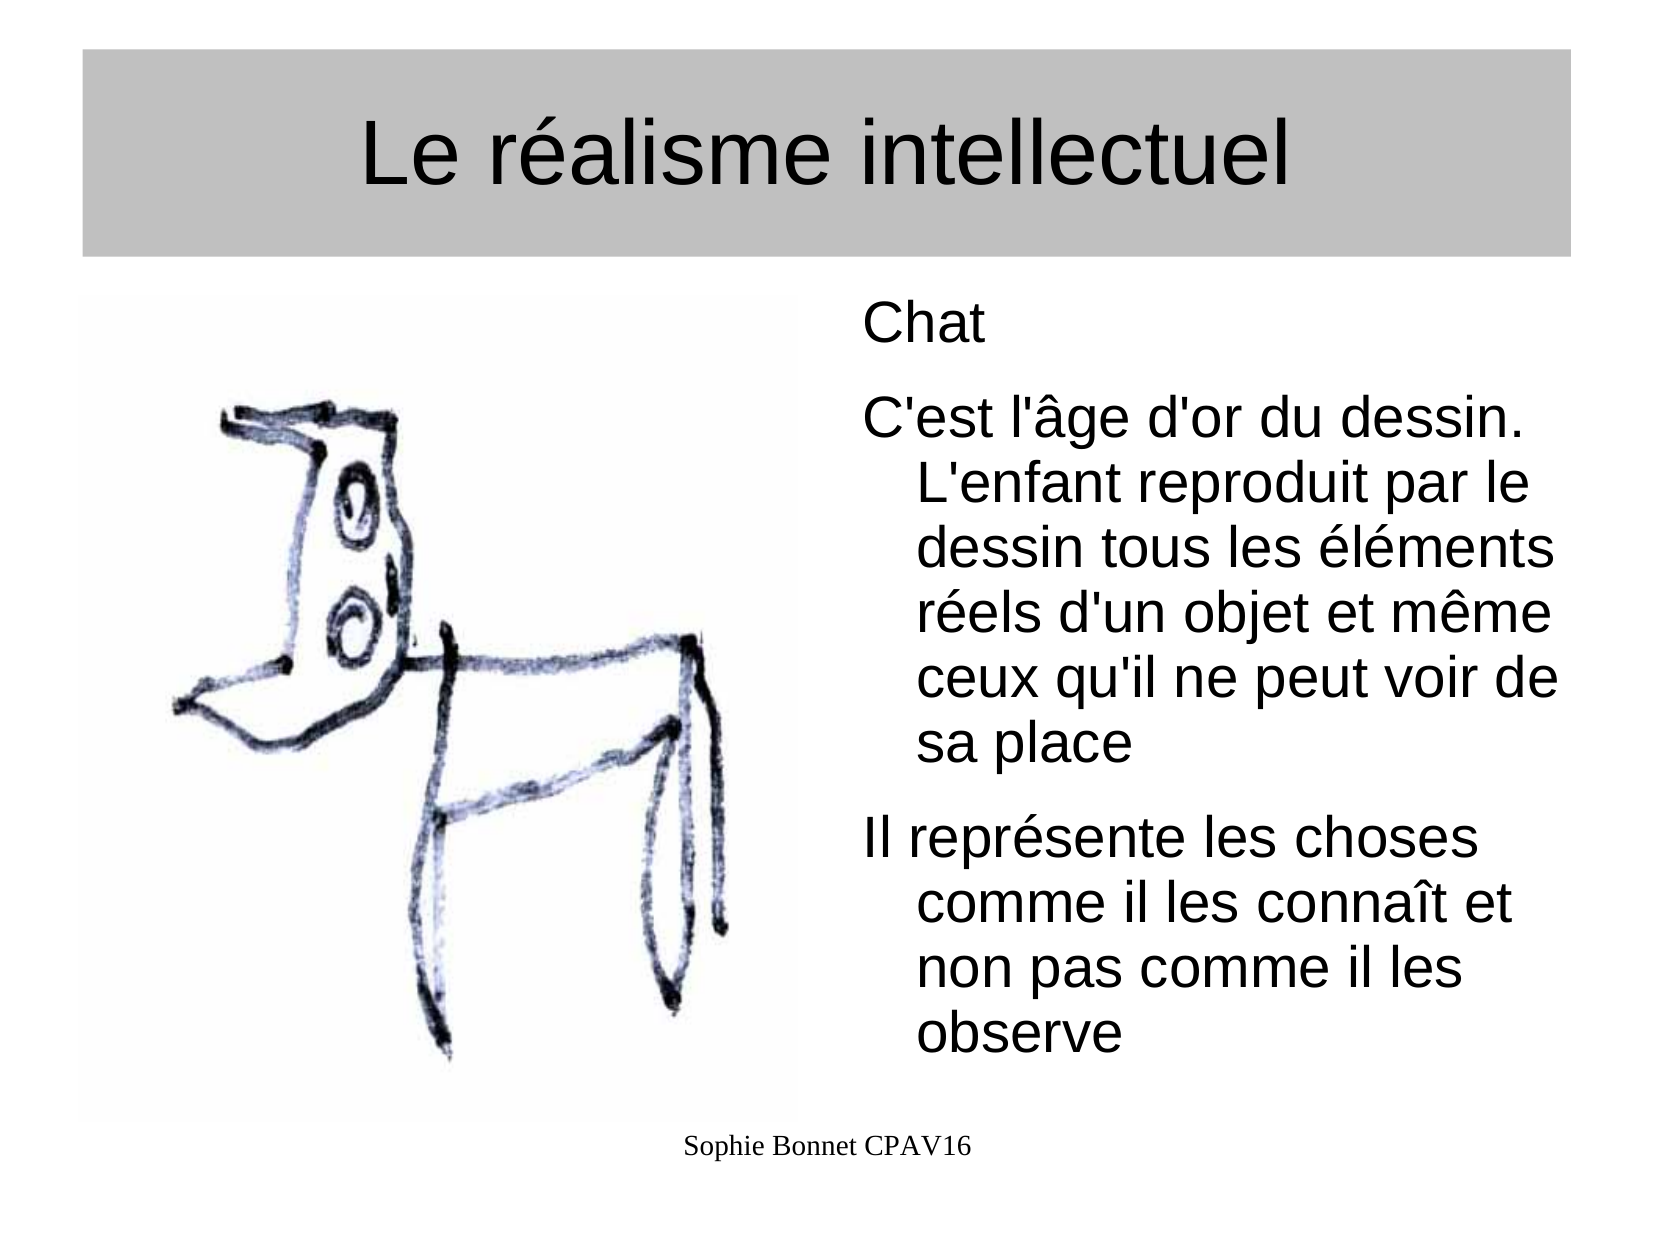

# Le réalisme intellectuel
Chat
C'est l'âge d'or du dessin. L'enfant reproduit par le dessin tous les éléments réels d'un objet et même ceux qu'il ne peut voir de sa place
Il représente les choses comme il les connaît et non pas comme il les observe
Sophie Bonnet CPAV16